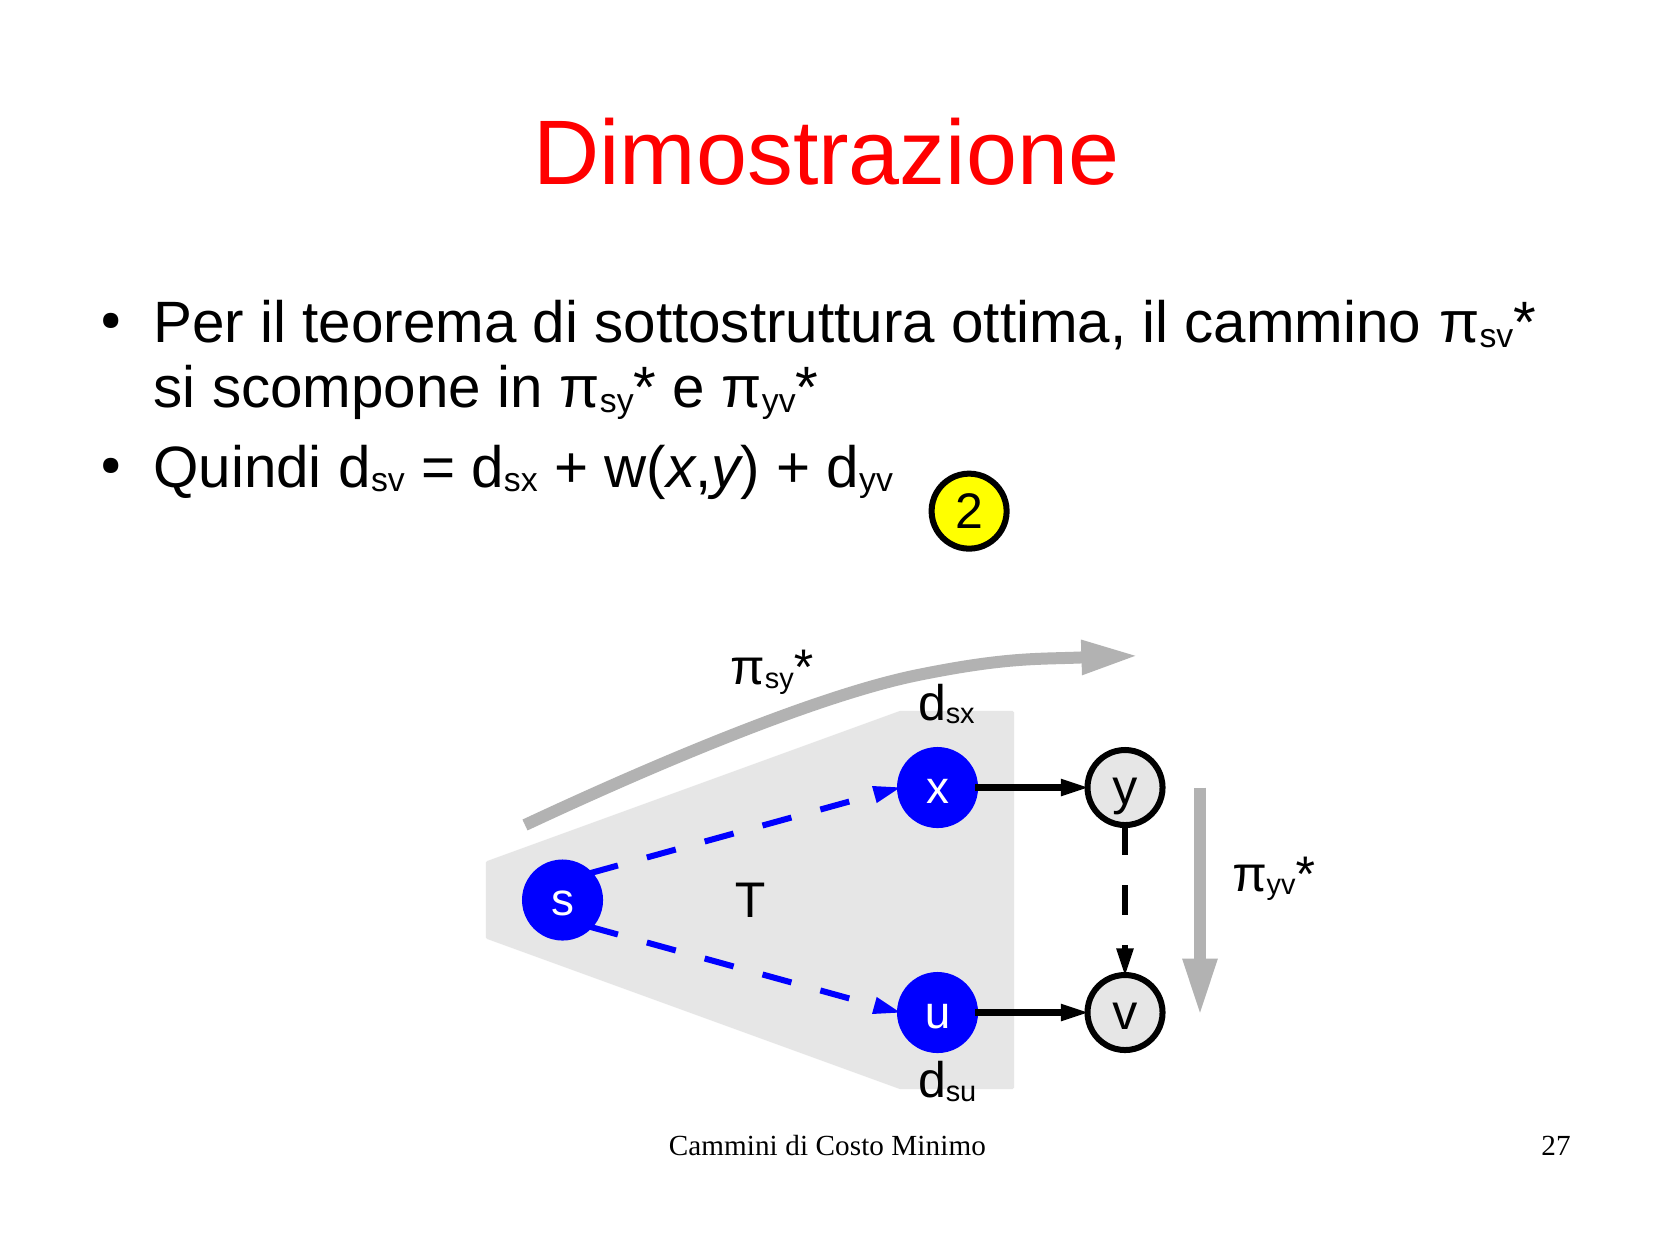

# Dimostrazione
Per il teorema di sottostruttura ottima, il cammino πsv* si scompone in πsy* e πyv*
Quindi dsv = dsx + w(x,y) + dyv
2
πsy*
dsx
T
x
y
πyv*
s
u
v
dsu
Cammini di Costo Minimo
27